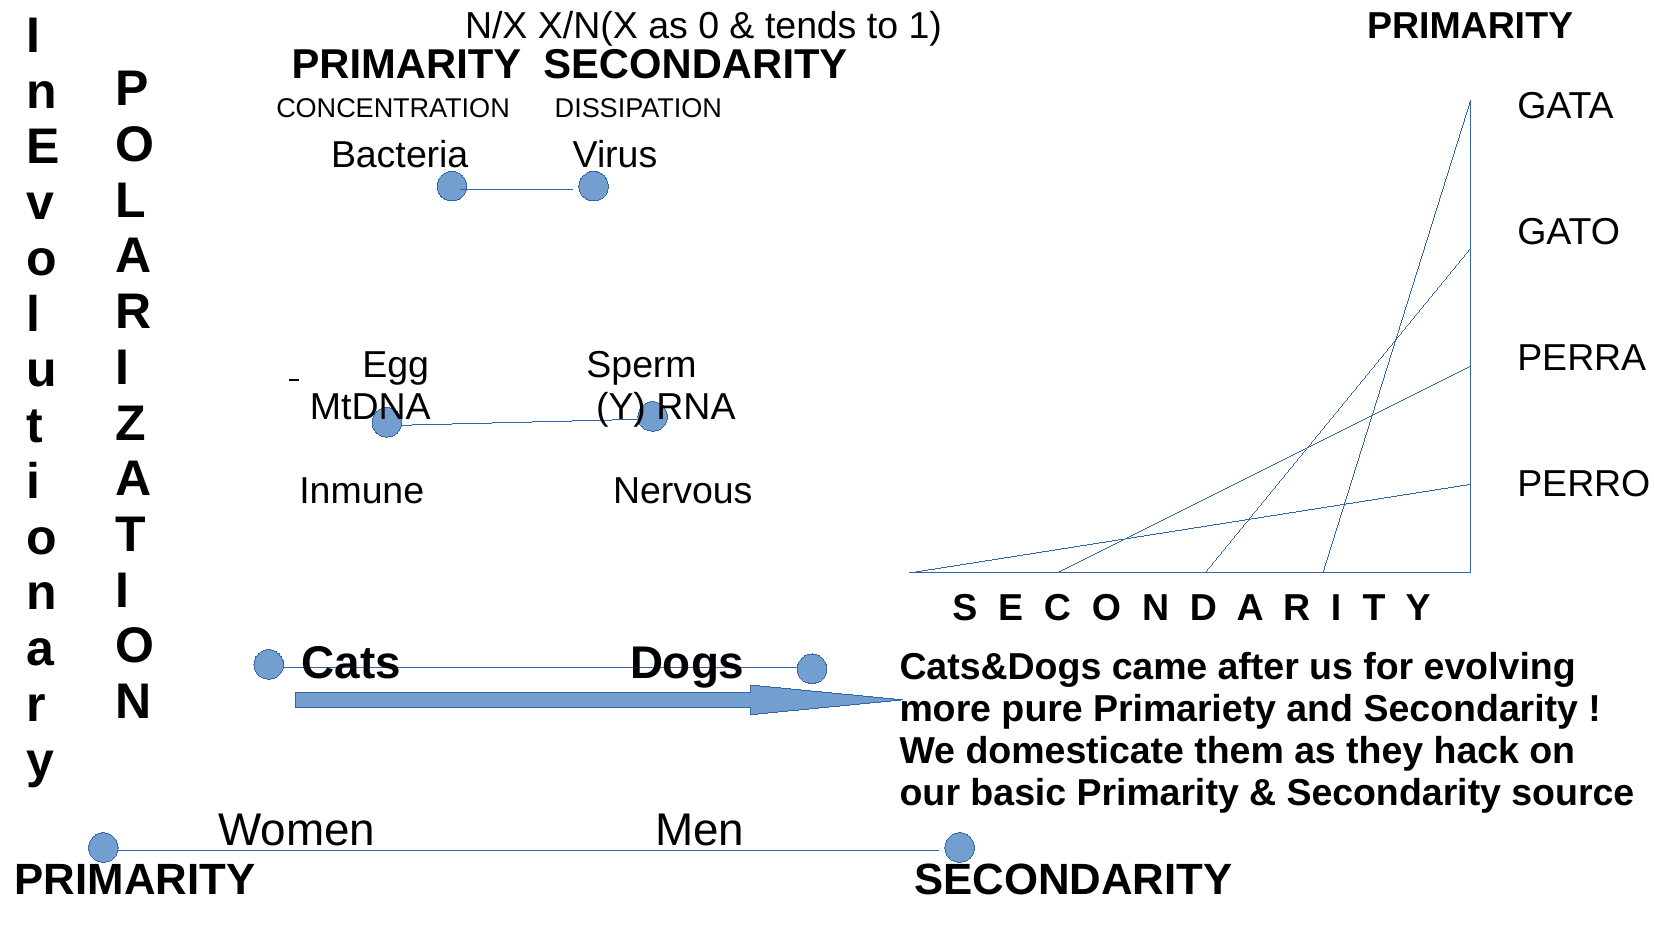

Bacteria Virus
 Egg Sperm
 MtDNA (Y) RNA
 Inmune Nervous
 Cats Dogs
 PRIMARITY SECONDARITY
 CONCENTRATION DISSIPATION
 N/X X/N(X as 0 & tends to 1)
PRIMARITY
InEvolutionary
POLARIZATION
GATA
GATO
PERRA
PERRO
S E C O N D A R I T Y
Cats&Dogs came after us for evolving
more pure Primariety and Secondarity !
We domesticate them as they hack on our basic Primarity & Secondarity source
 Women Men
PRIMARITY SECONDARITY